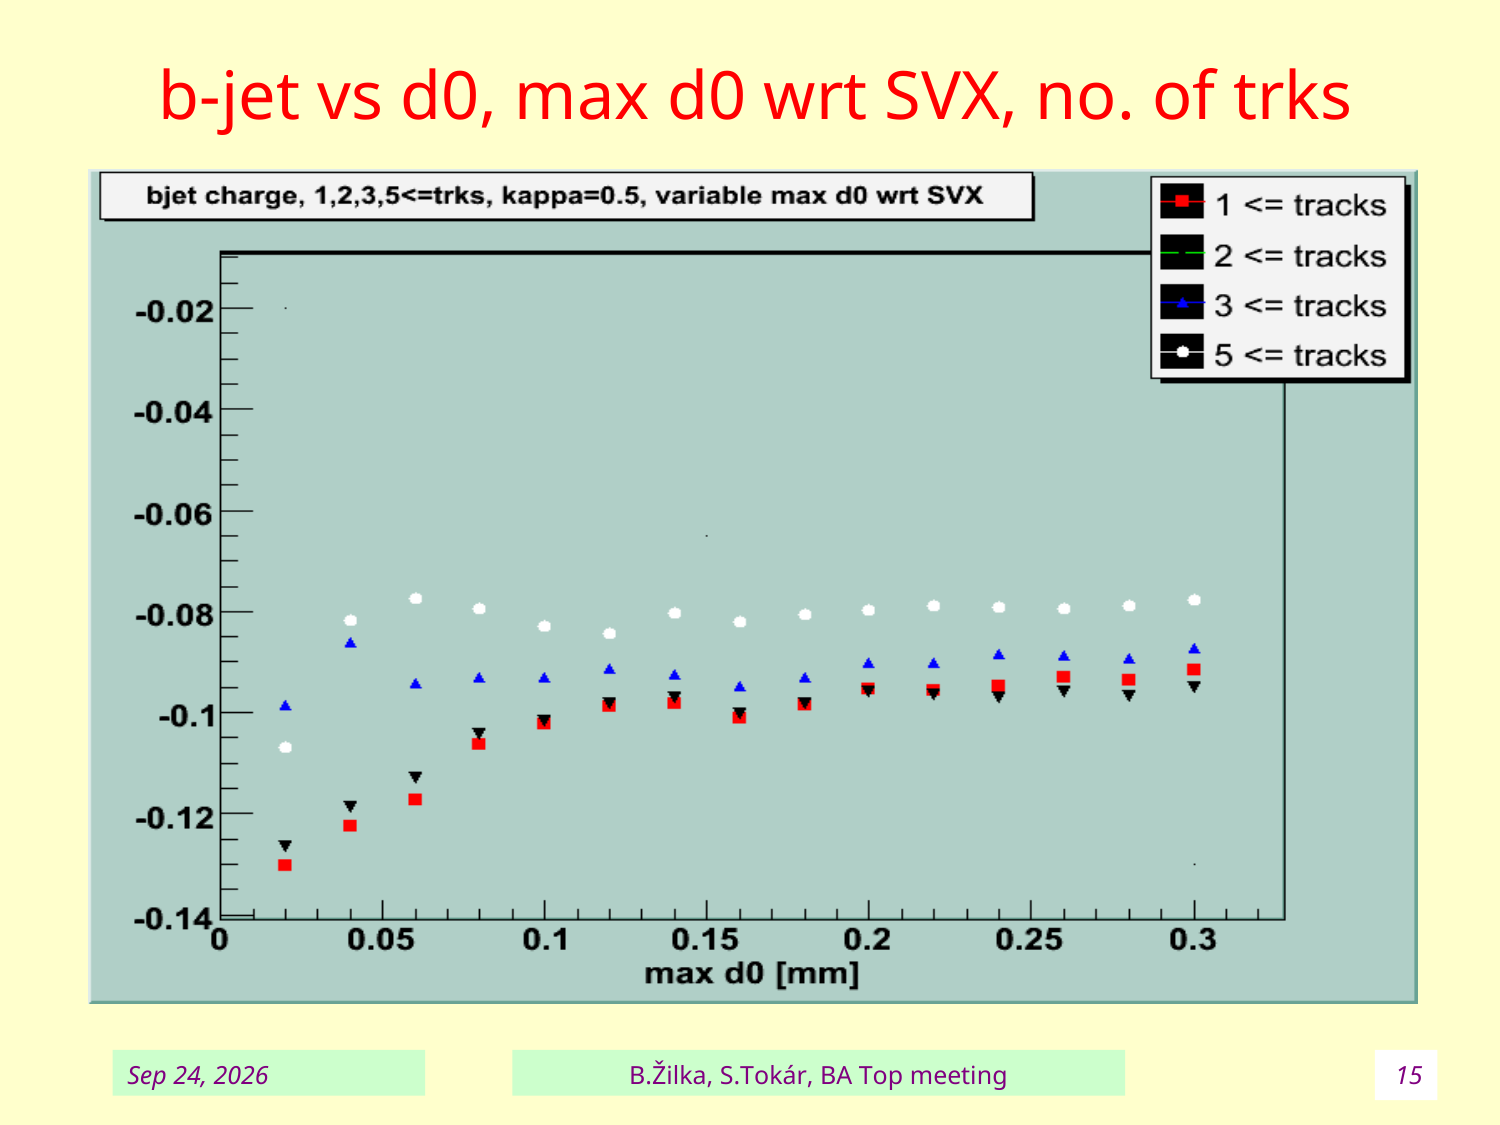

# b-jet vs d0, max d0 wrt SVX, no. of trks
B.Žilka, S.Tokár, BA Top meeting
15